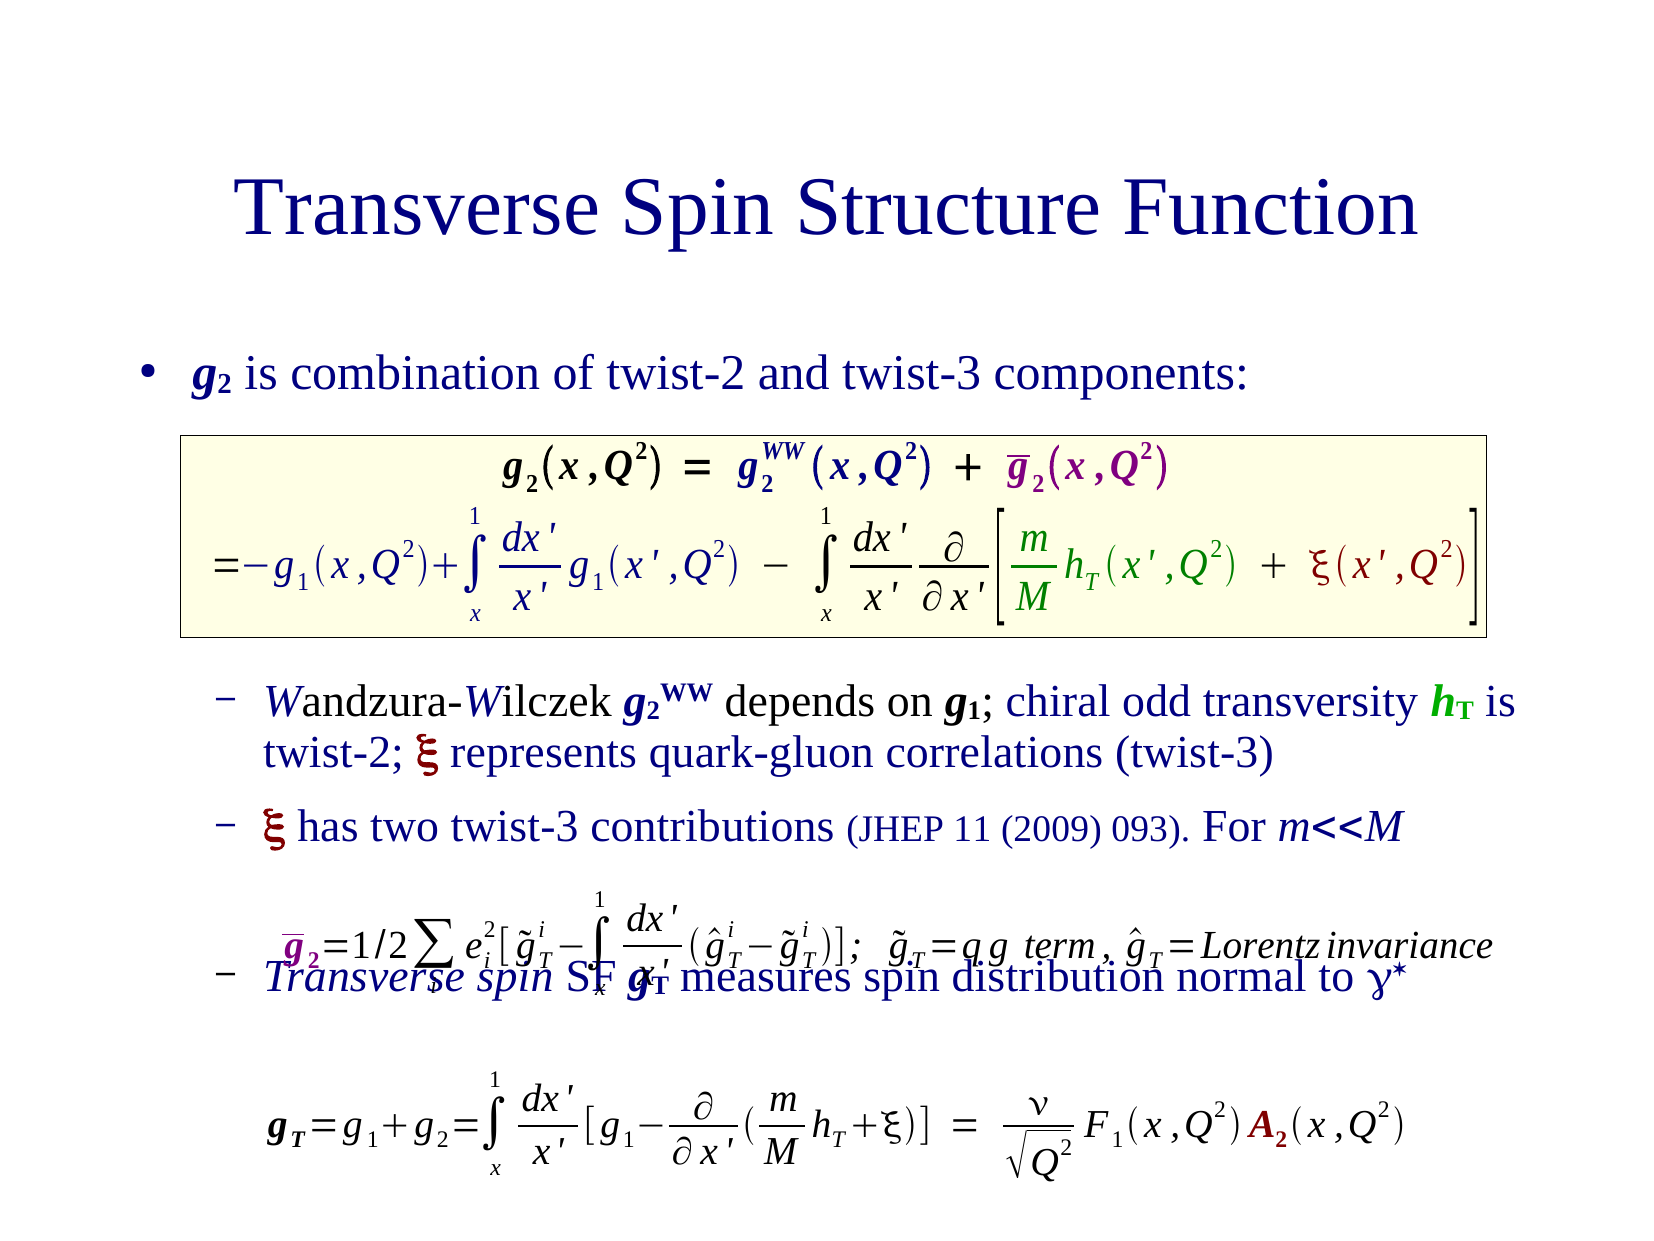

# Transverse Spin Structure Function
g2 is combination of twist-2 and twist-3 components:
Wandzura-Wilczek g2WW depends on g1; chiral odd transversity hT is twist-2;  represents quark-gluon correlations (twist-3)
 has two twist-3 contributions (JHEP 11 (2009) 093). For mM
Transverse spin SF gT measures spin distribution normal to *